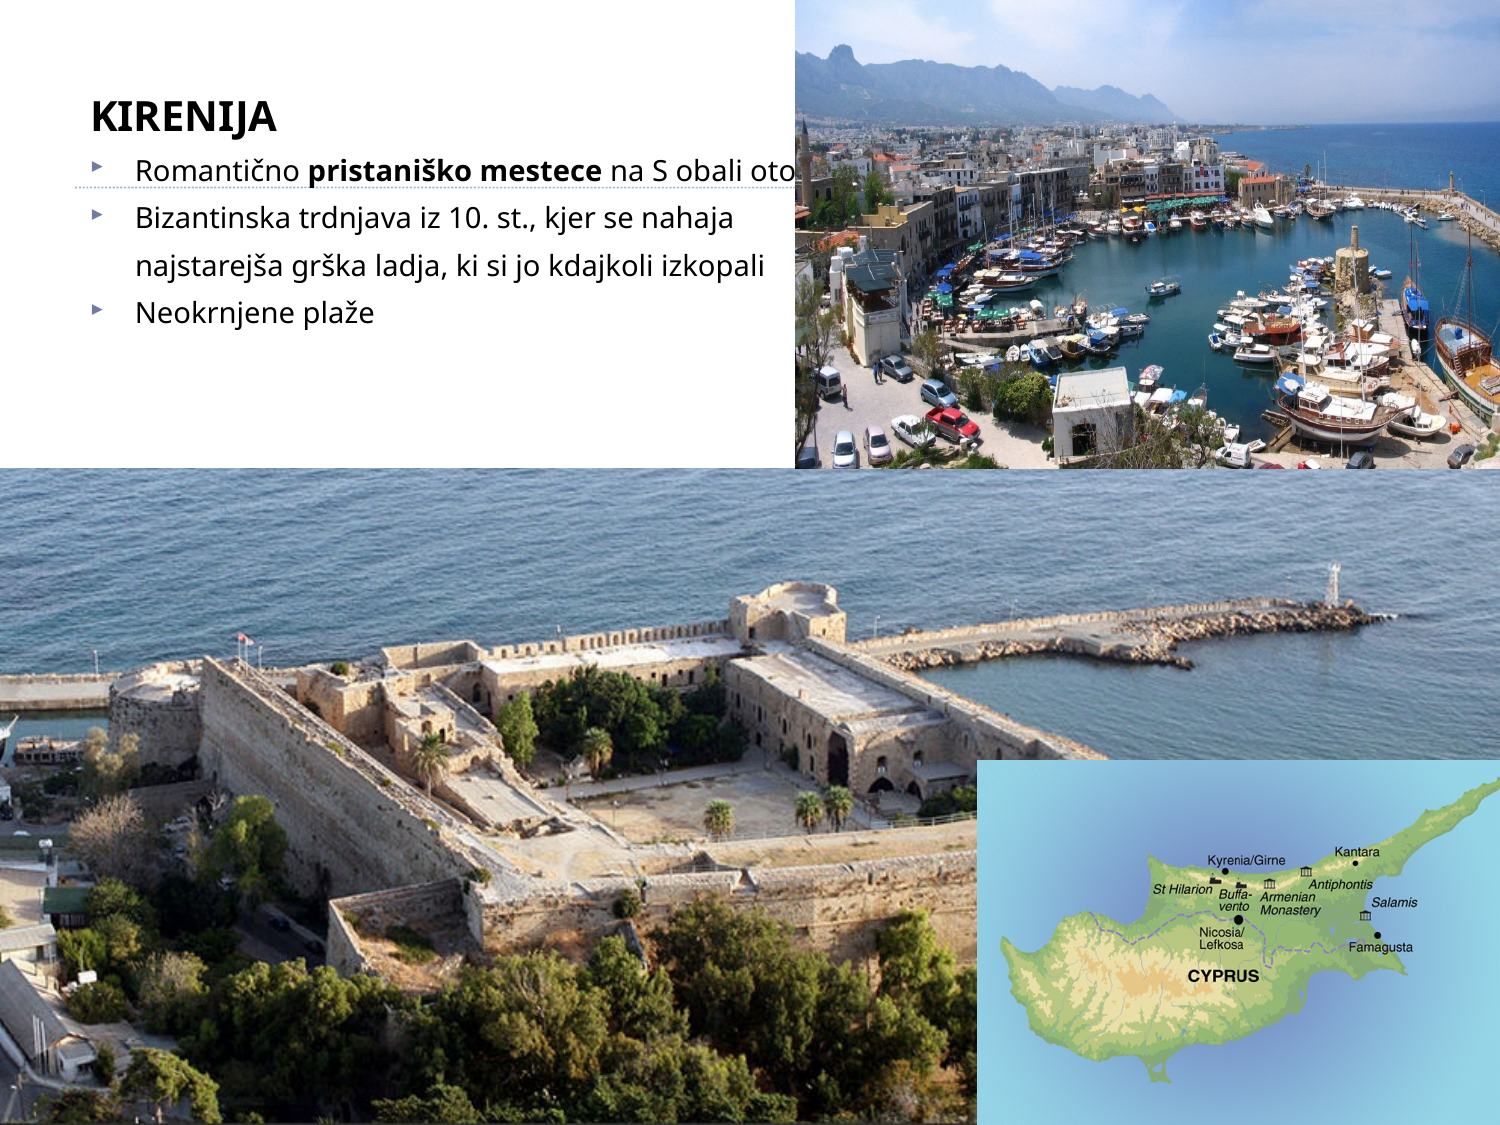

# KIRENIJA
Romantično pristaniško mestece na S obali otoka
Bizantinska trdnjava iz 10. st., kjer se nahaja
 najstarejša grška ladja, ki si jo kdajkoli izkopali
Neokrnjene plaže